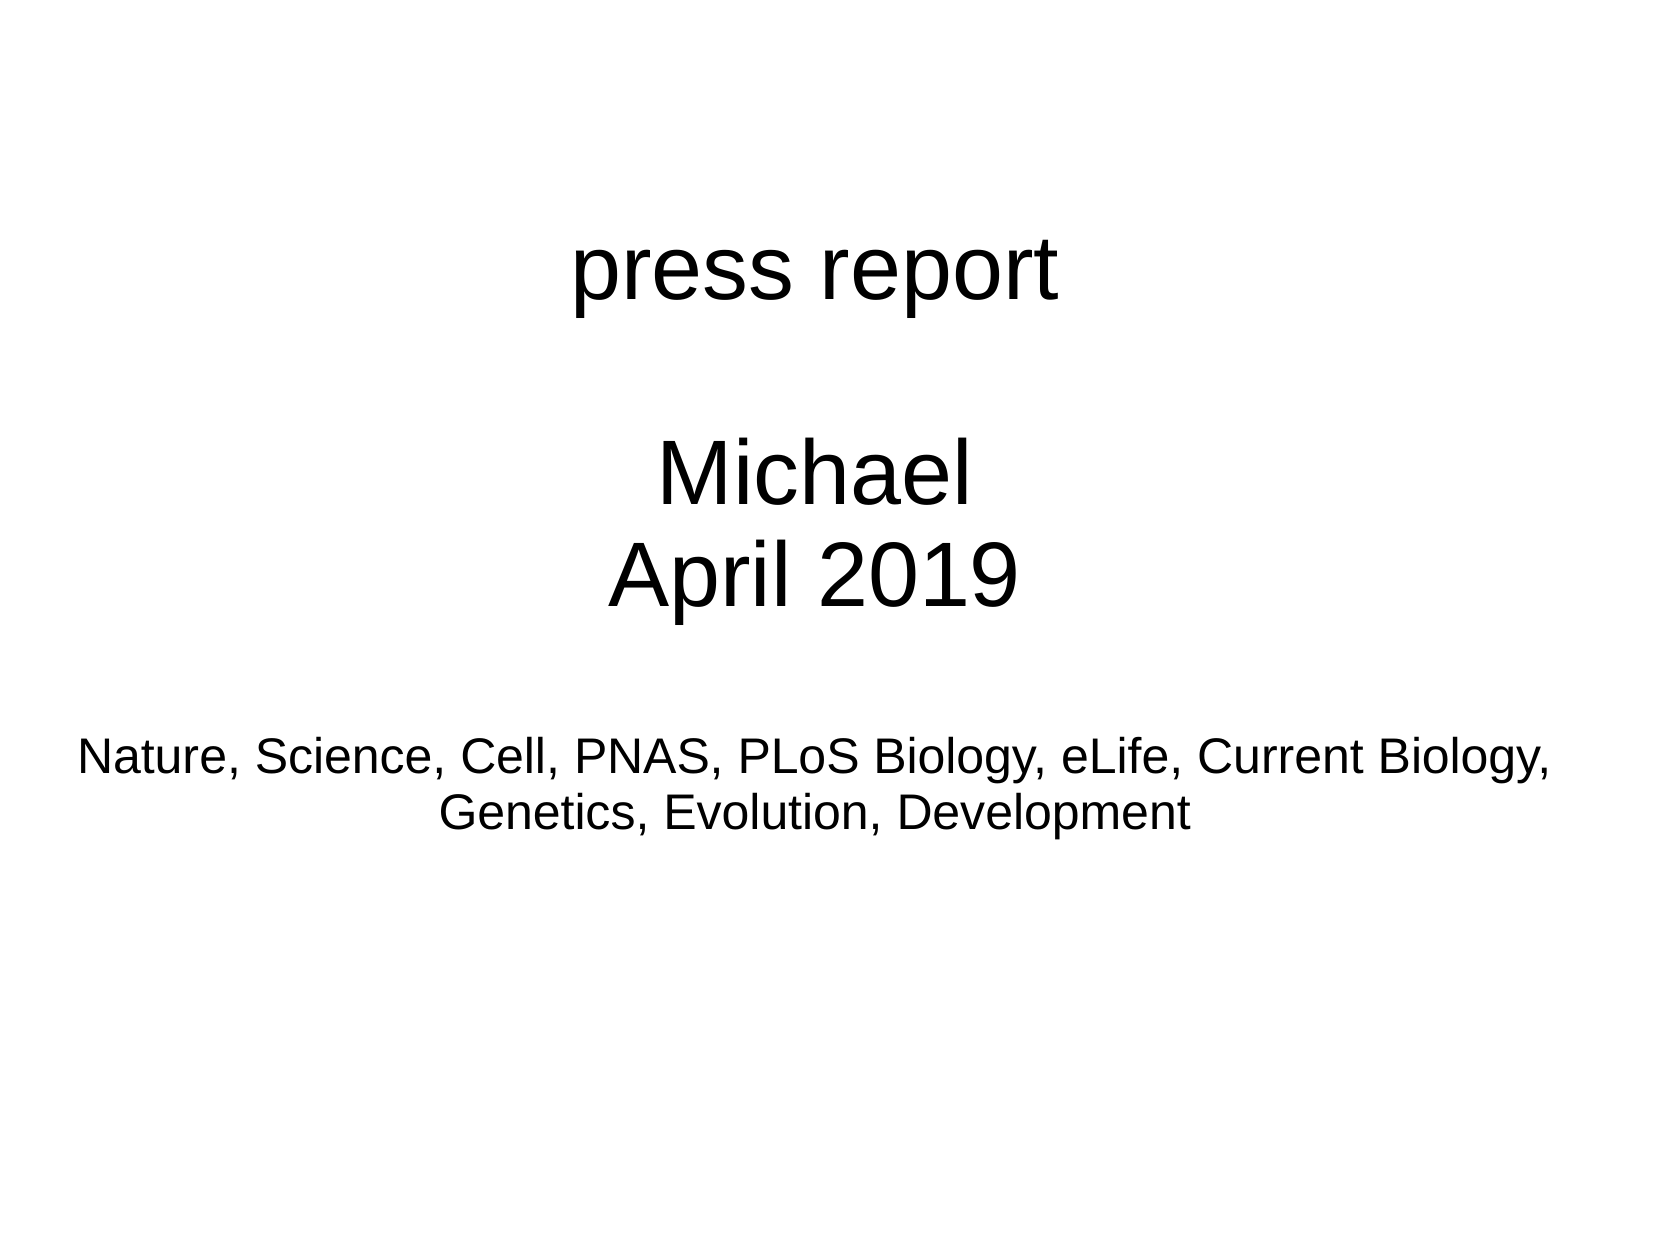

# press report Michael April 2019 Nature, Science, Cell, PNAS, PLoS Biology, eLife, Current Biology, Genetics, Evolution, Development